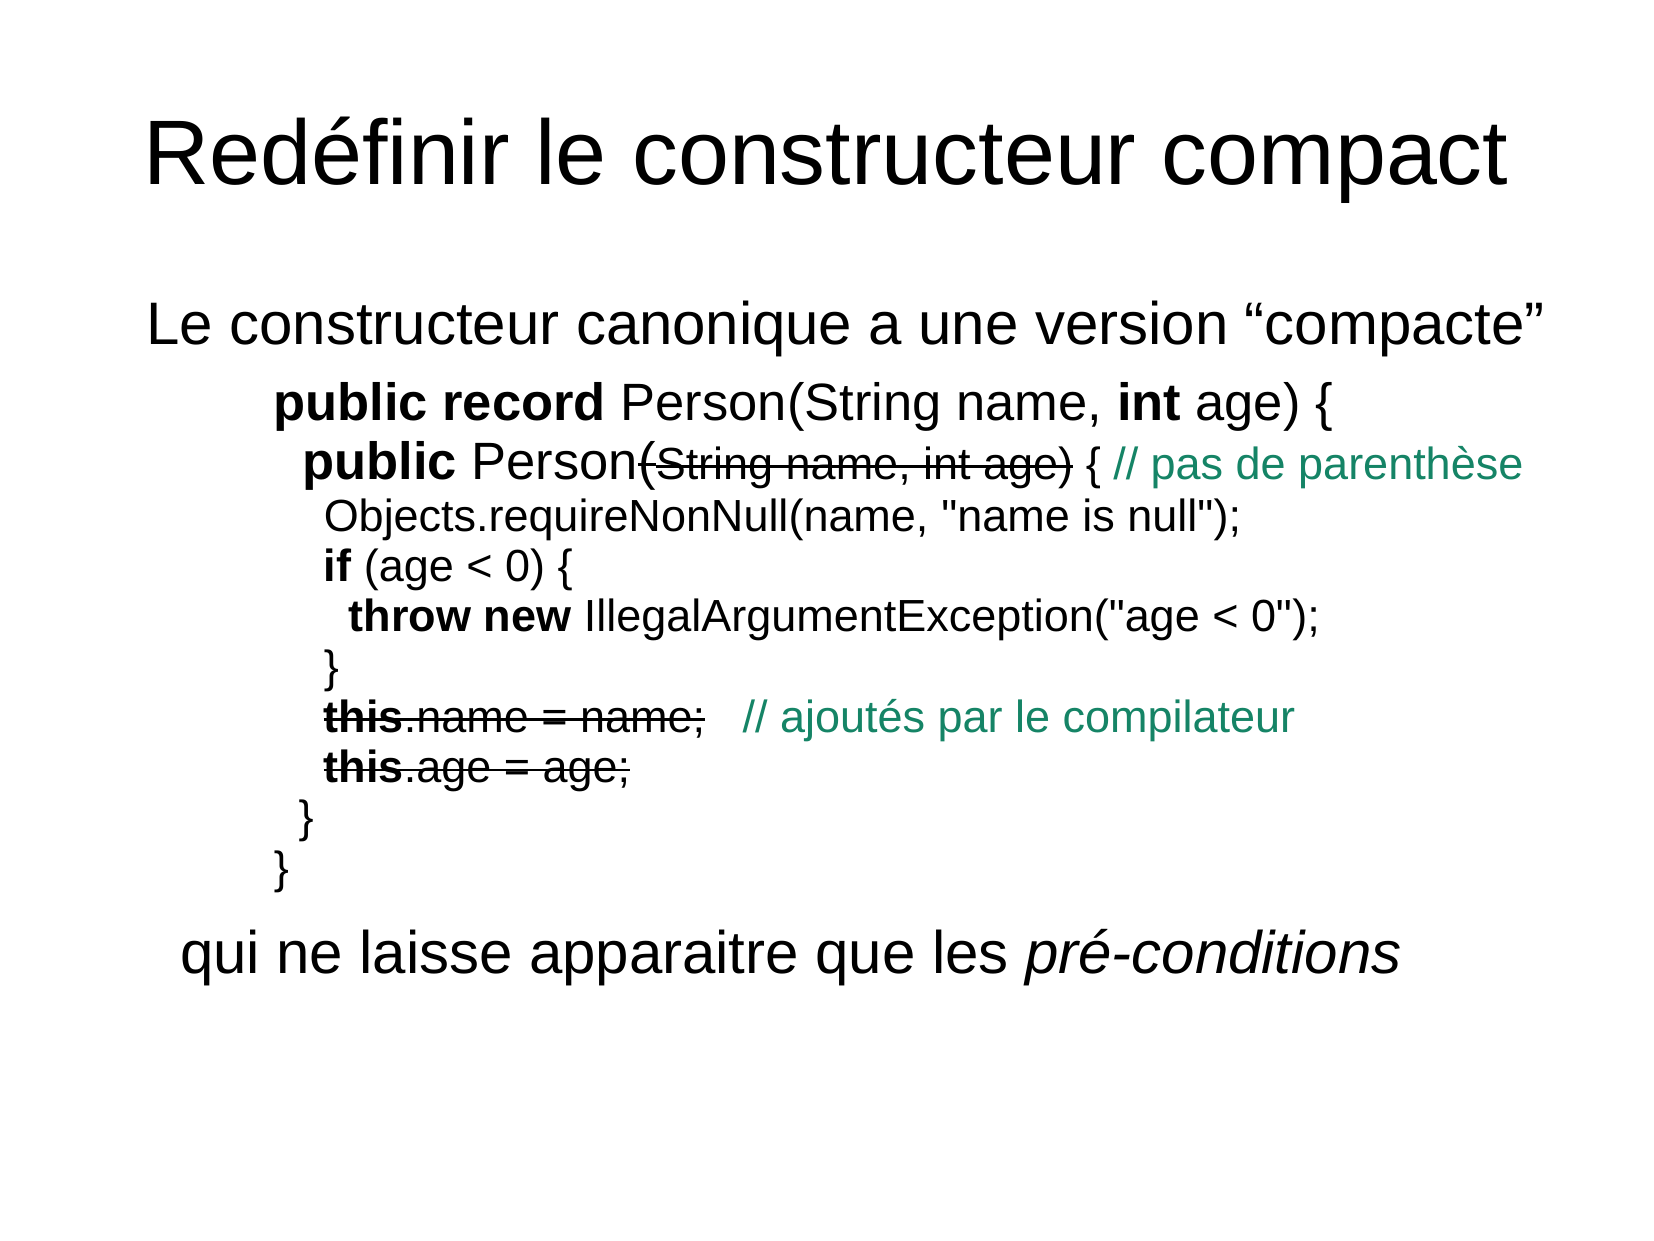

# Redéfinir le constructeur compact
Le constructeur canonique a une version “compacte”
public record Person(String name, int age) {
 public Person(String name, int age) { // pas de parenthèse
 Objects.requireNonNull(name, "name is null");
 if (age < 0) {
 throw new IllegalArgumentException("age < 0");
 }
 this.name = name; // ajoutés par le compilateur
 this.age = age;
 }
}
 qui ne laisse apparaitre que les pré-conditions